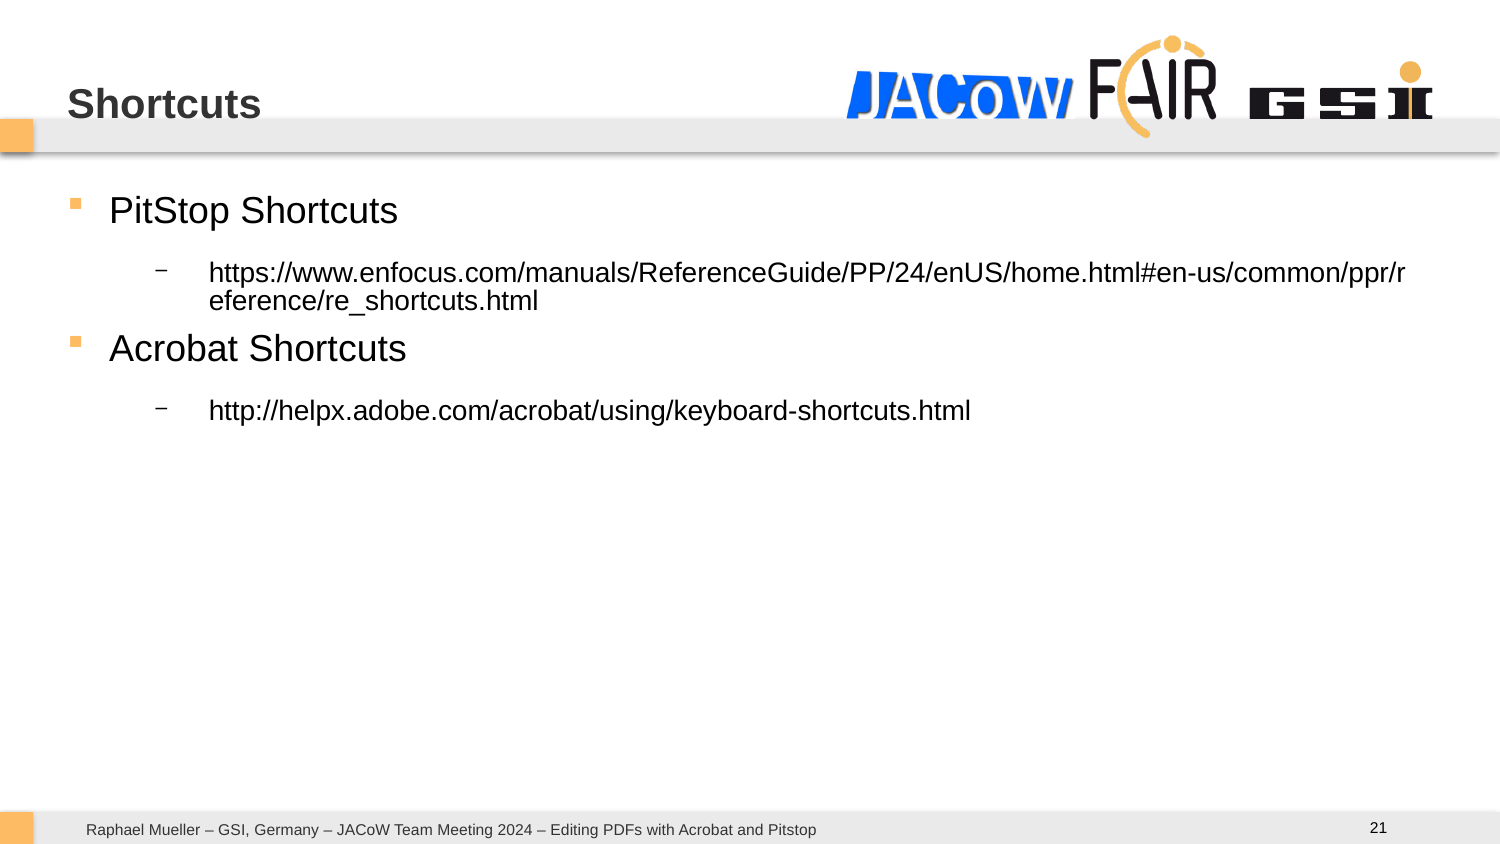

Shortcuts
# PitStop Shortcuts
https://www.enfocus.com/manuals/ReferenceGuide/PP/24/enUS/home.html#en-us/common/ppr/reference/re_shortcuts.html
Acrobat Shortcuts
http://helpx.adobe.com/acrobat/using/keyboard-shortcuts.html